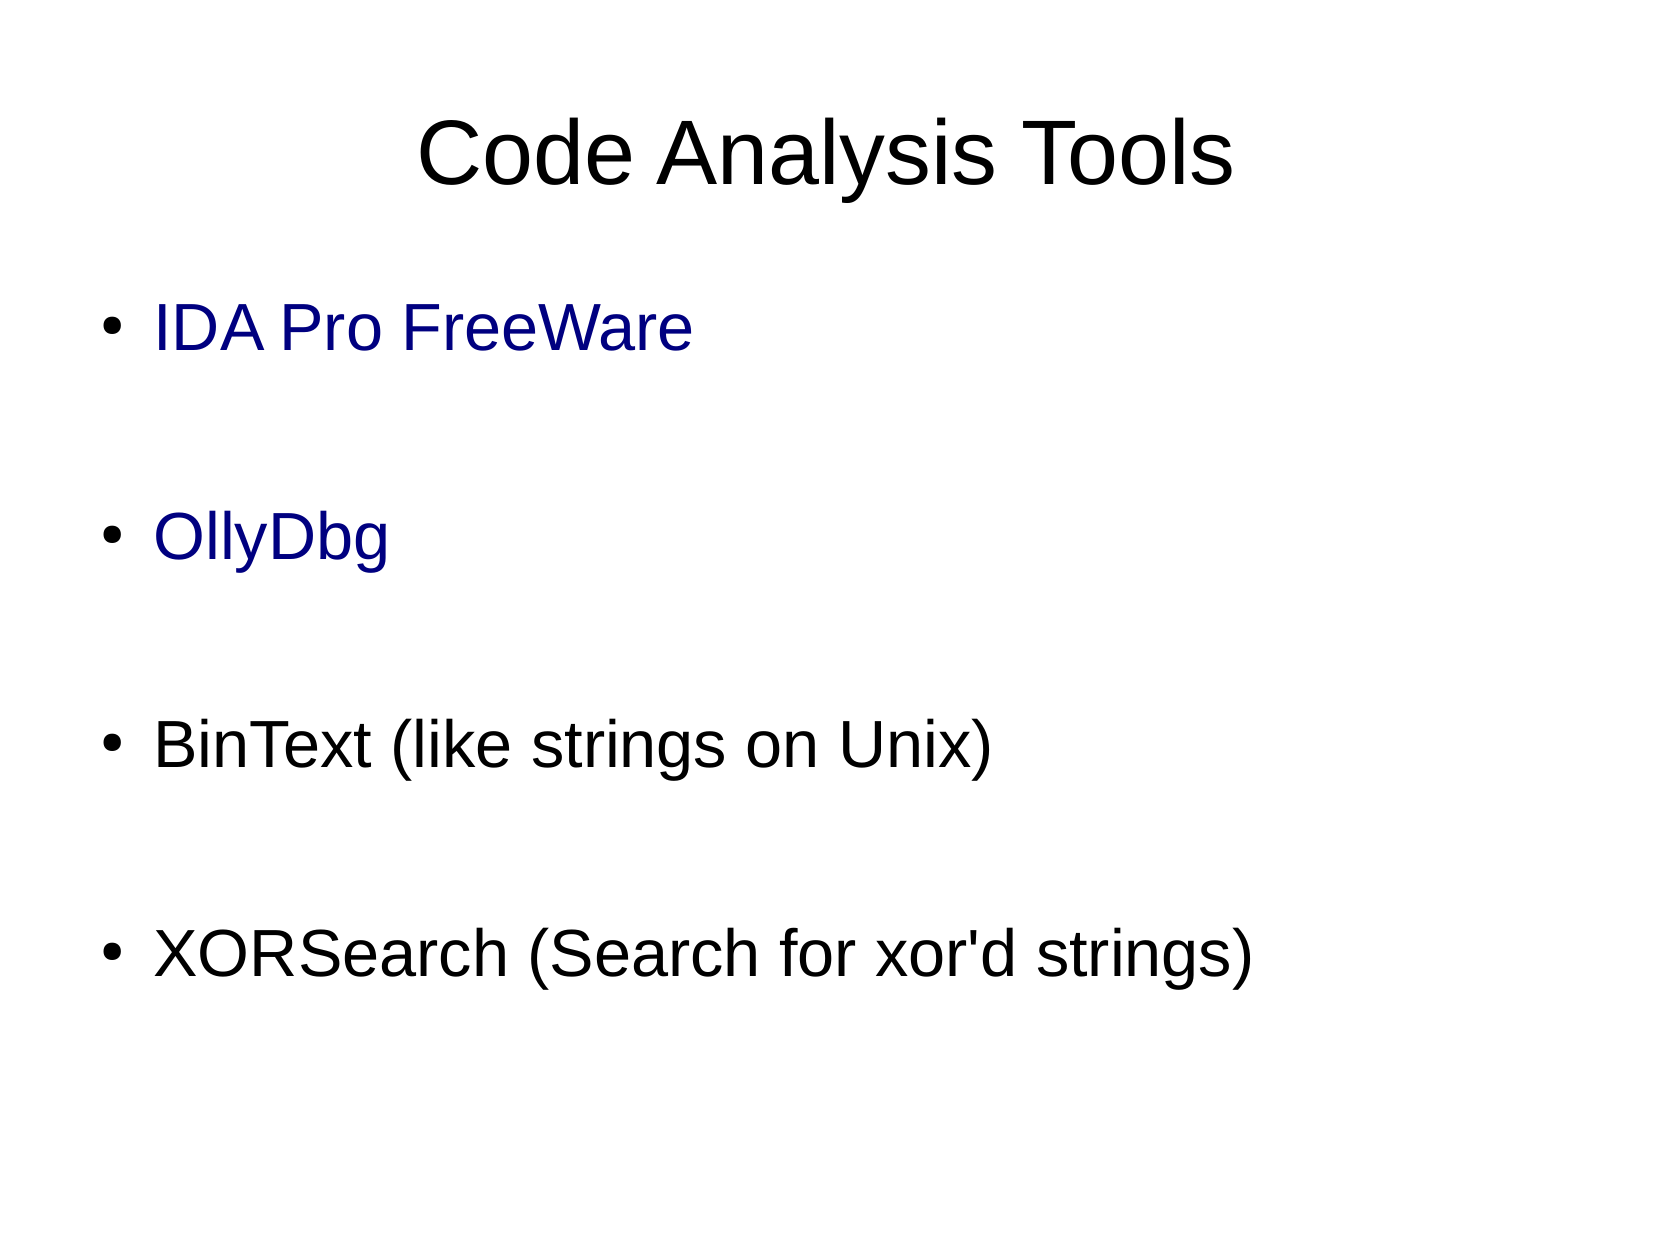

# Code Analysis Tools
IDA Pro FreeWare
OllyDbg
BinText (like strings on Unix)
XORSearch (Search for xor'd strings)